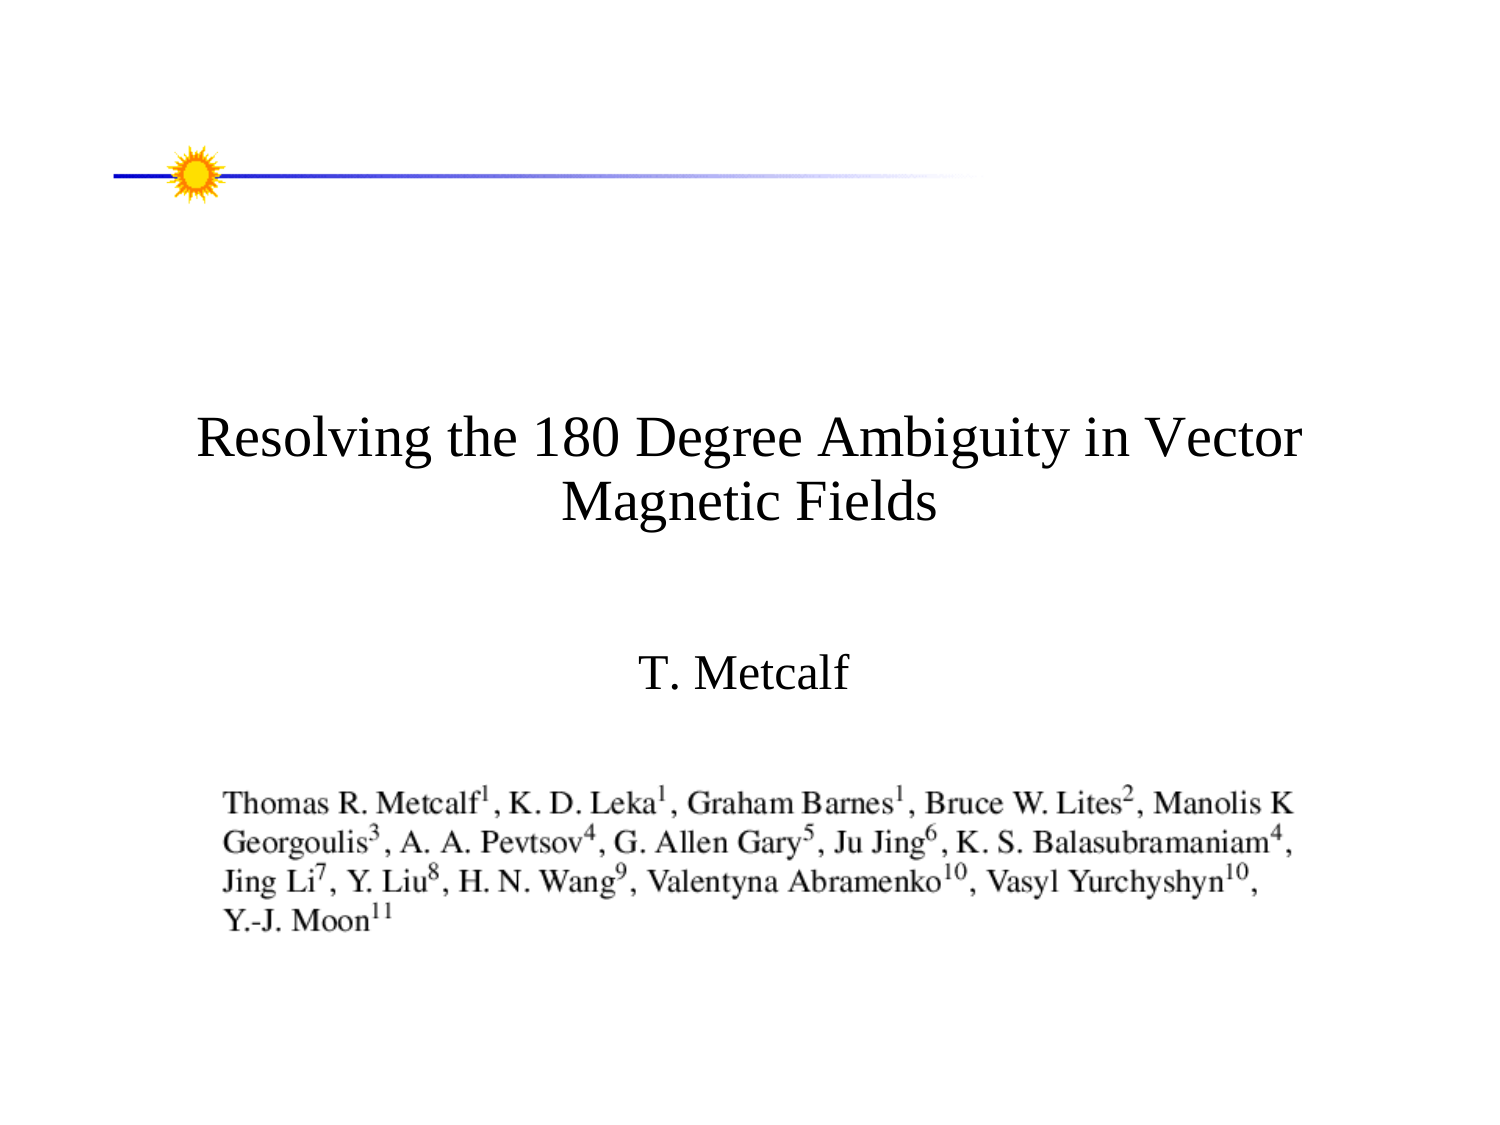

# Resolving the 180 Degree Ambiguity in Vector Magnetic Fields
T. Metcalf